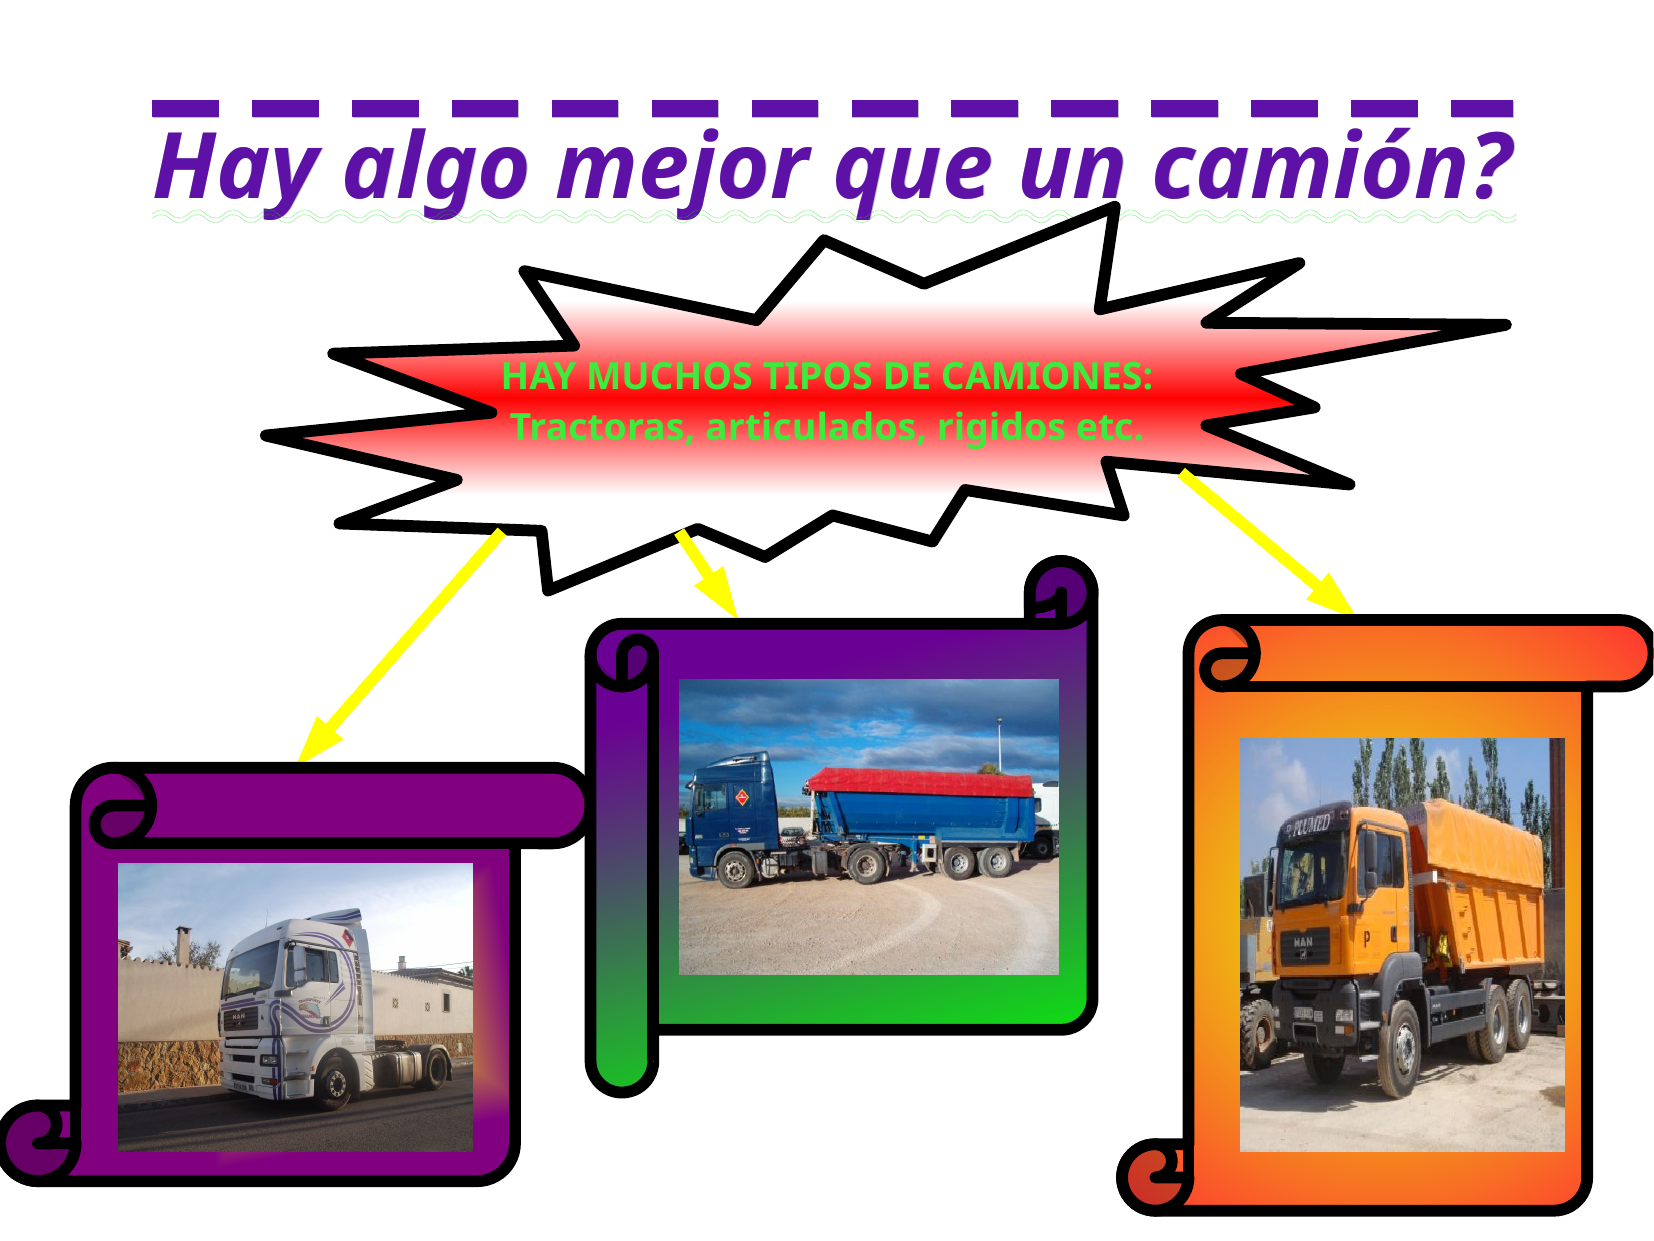

# Hay algo mejor que un camión?
HAY MUCHOS TIPOS DE CAMIONES:
Tractoras, articulados, rigidos etc.